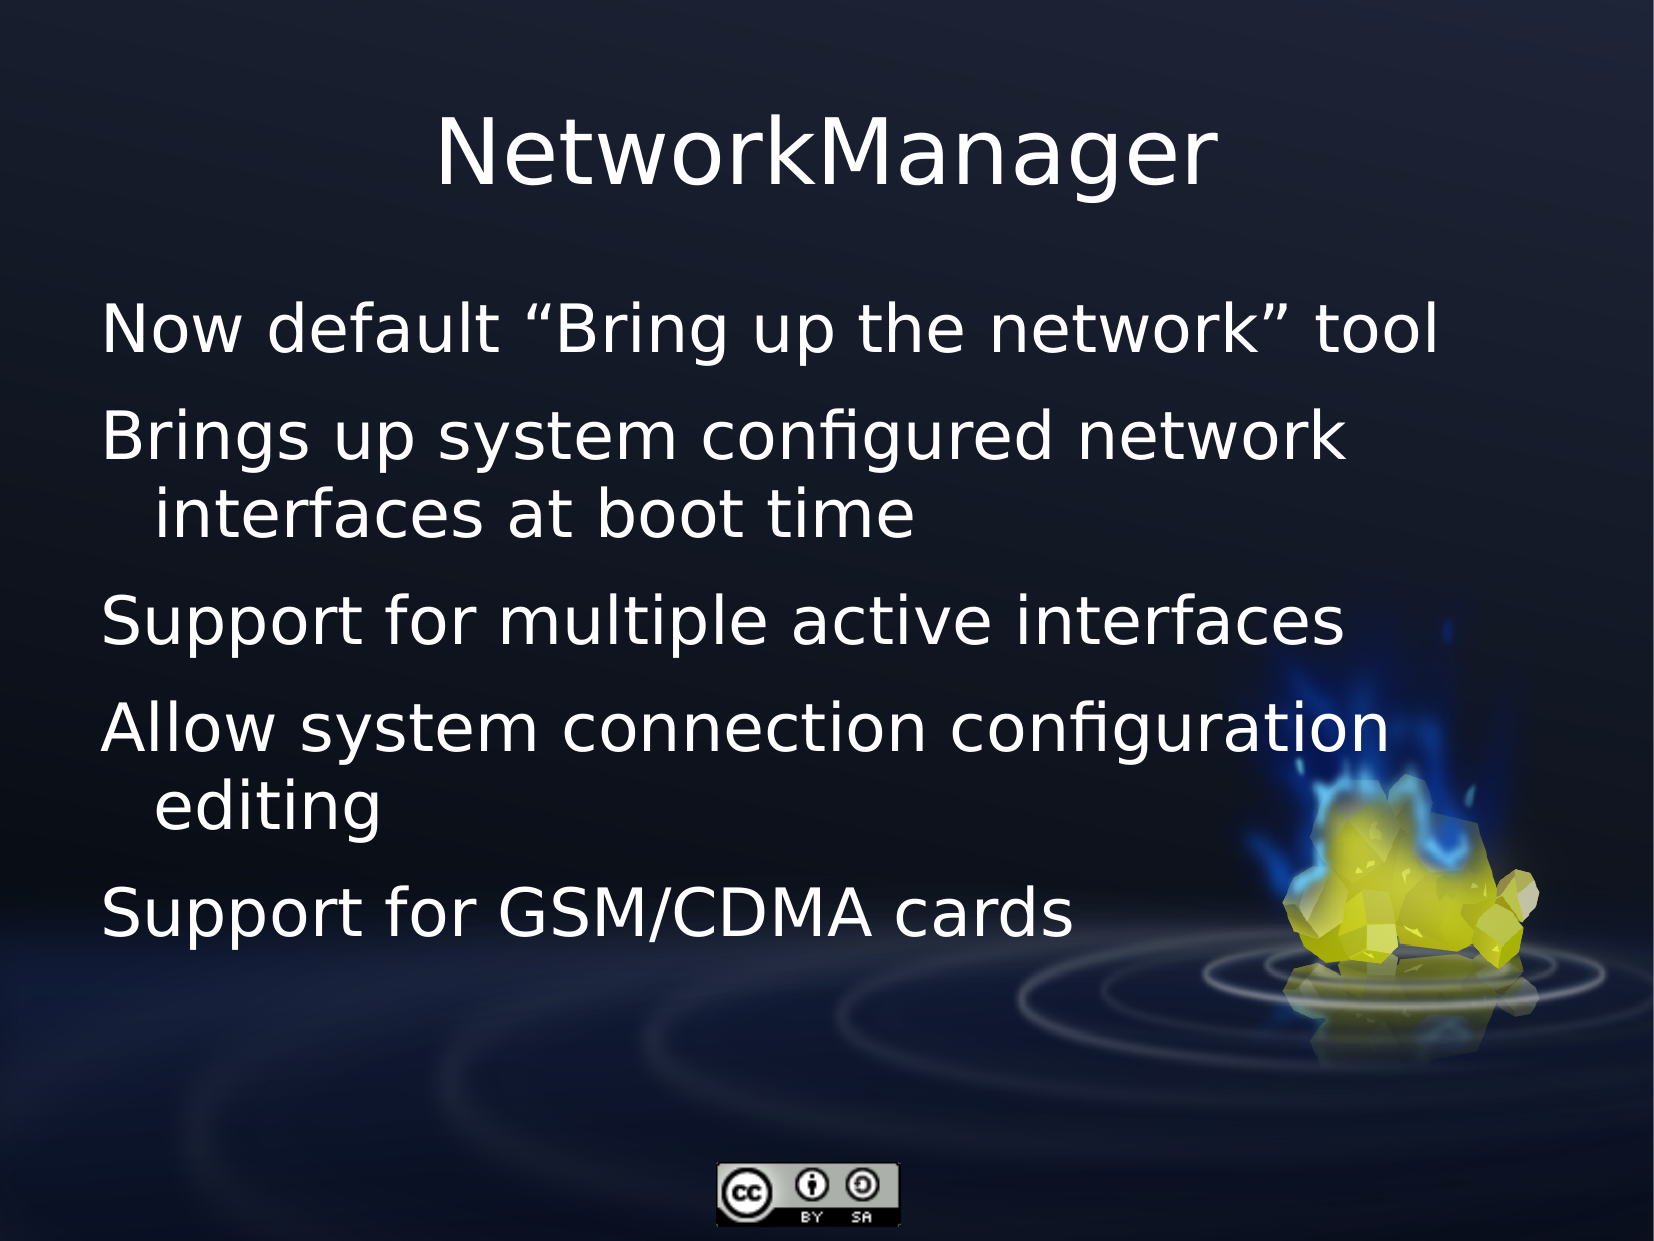

# NetworkManager
Now default “Bring up the network” tool
Brings up system configured network interfaces at boot time
Support for multiple active interfaces
Allow system connection configuration editing
Support for GSM/CDMA cards